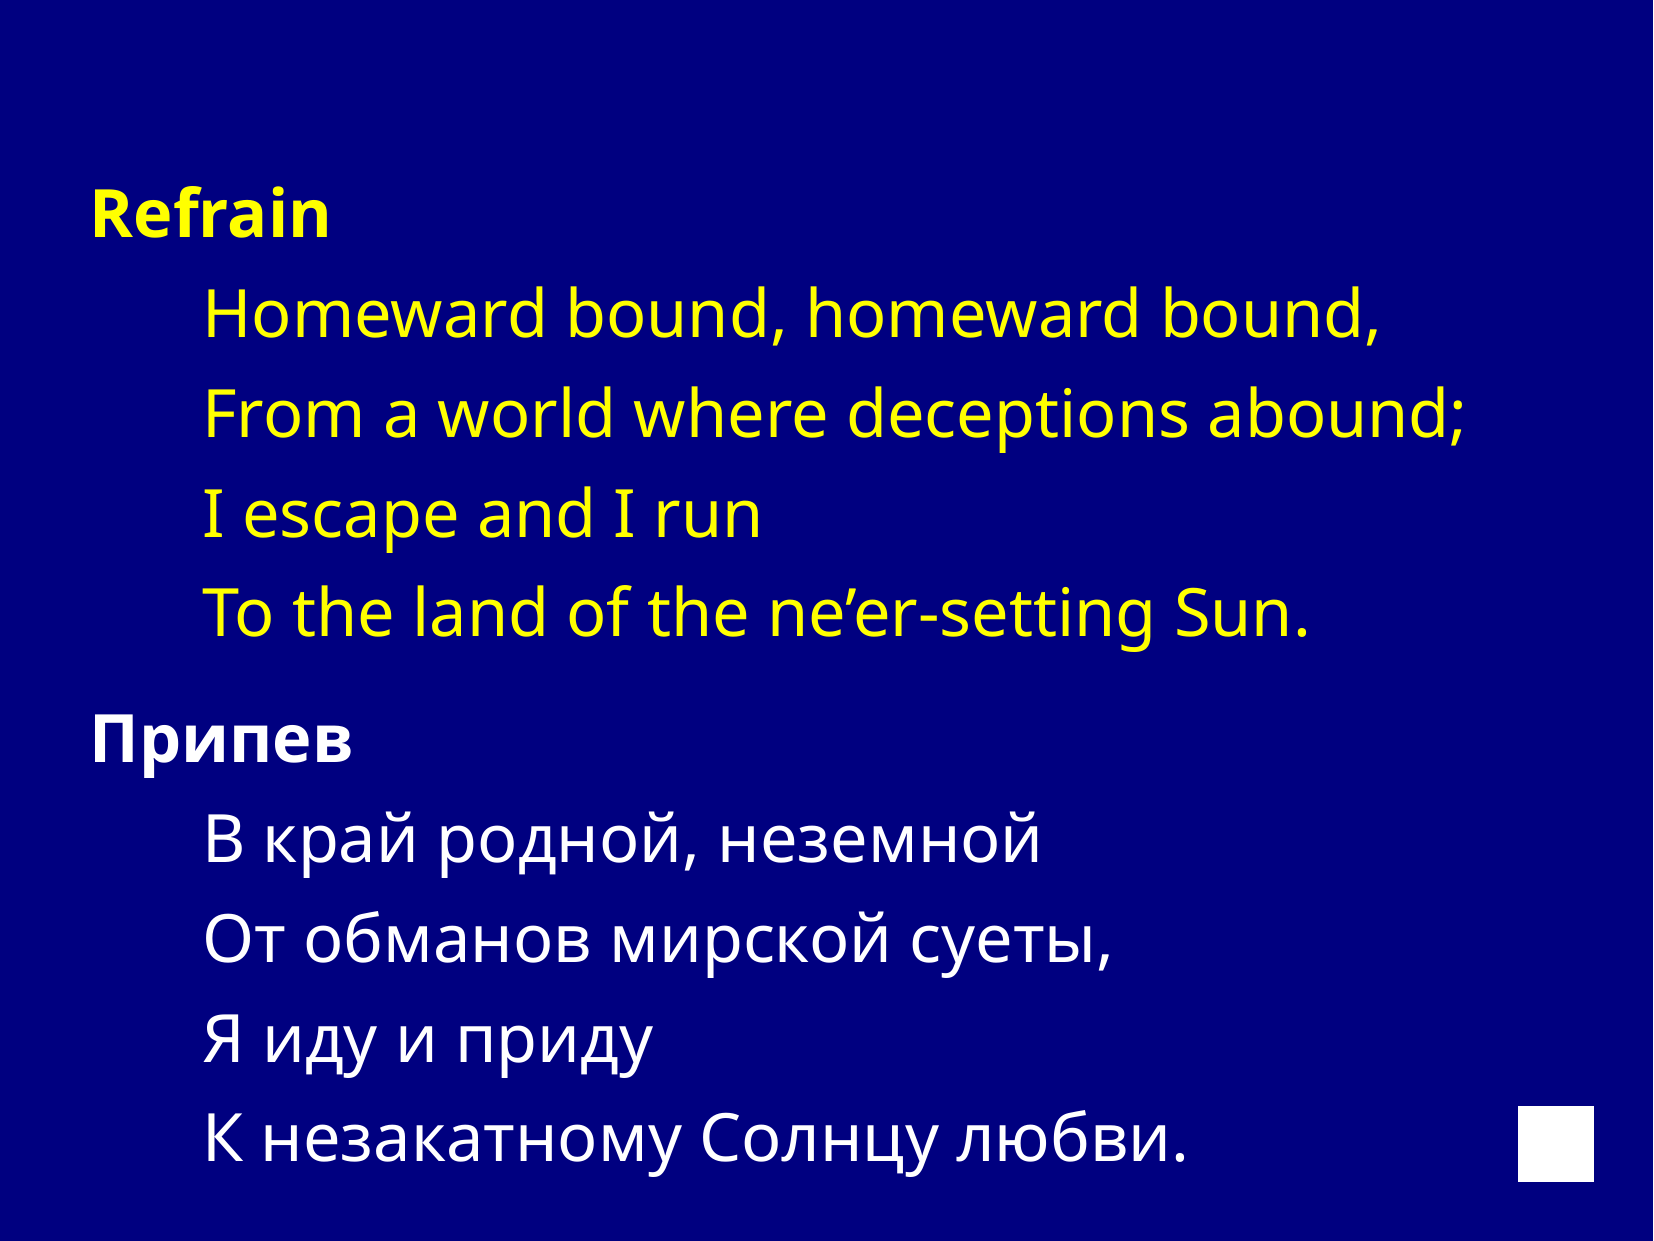

Refrain
	Homeward bound, homeward bound,
	From a world where deceptions abound;
	I escape and I run
	To the land of the ne’er-setting Sun.
Припев
	В край родной, неземной
	От обманов мирской суеты,
	Я иду и приду
	К незакатному Солнцу любви.